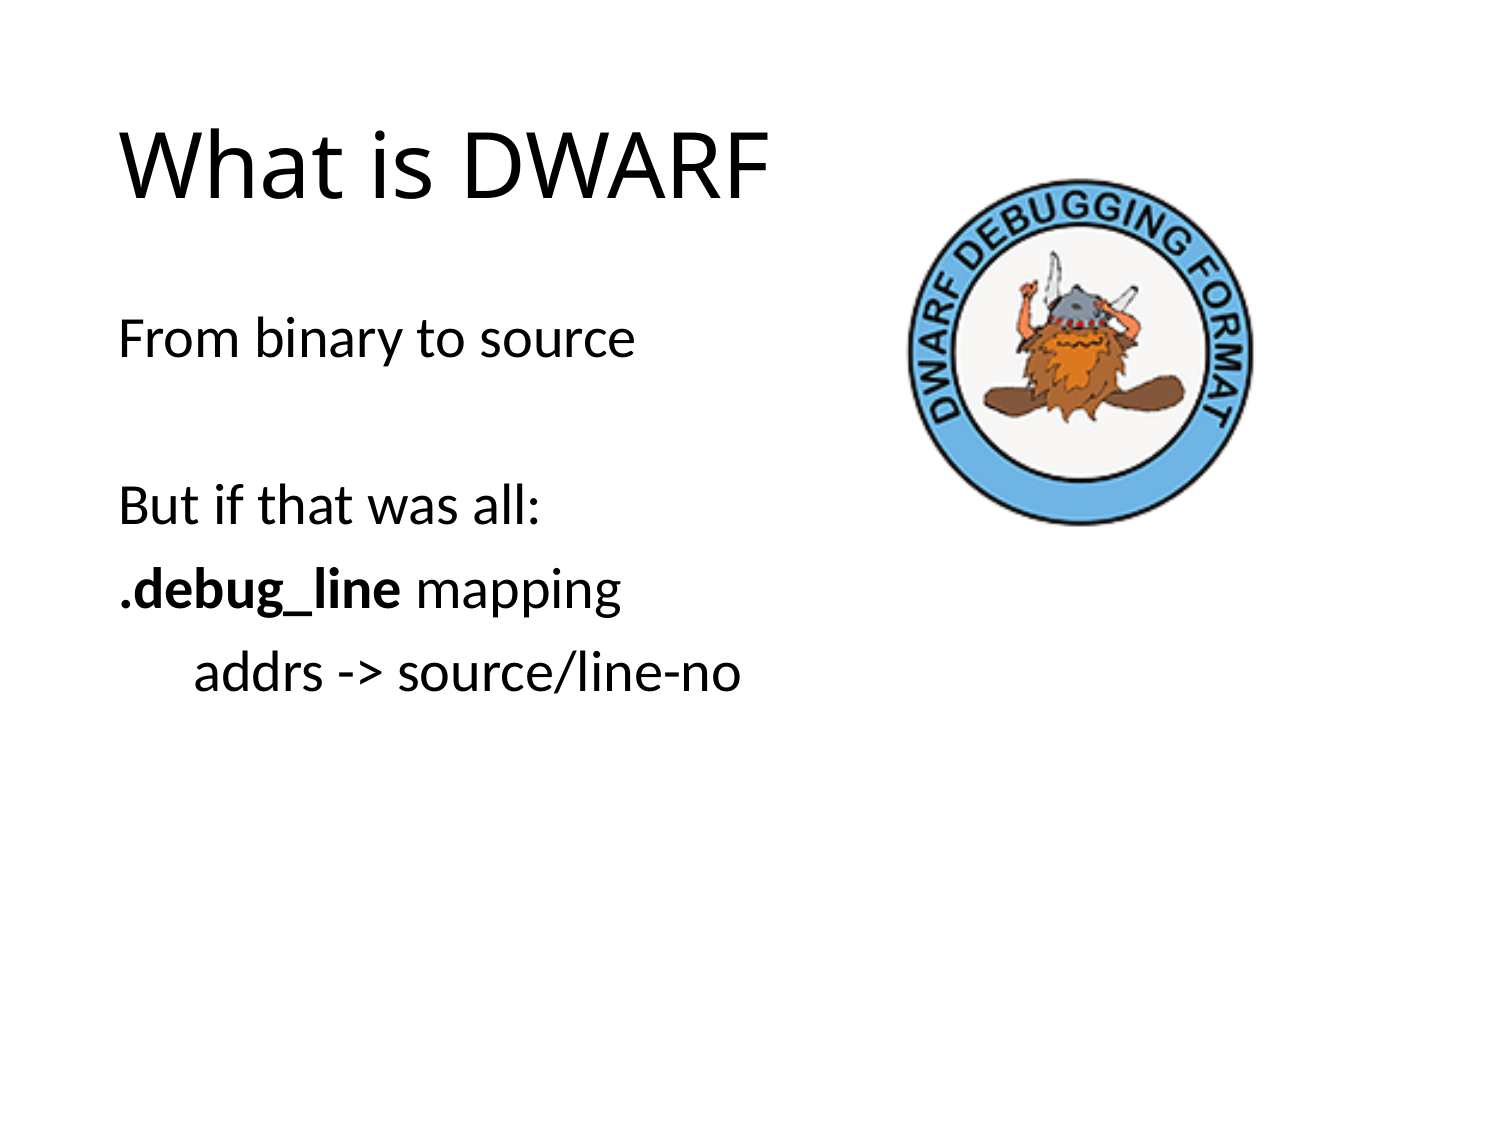

# What is DWARF
From binary to source
But if that was all:
.debug_line mapping
	addrs -> source/line-no